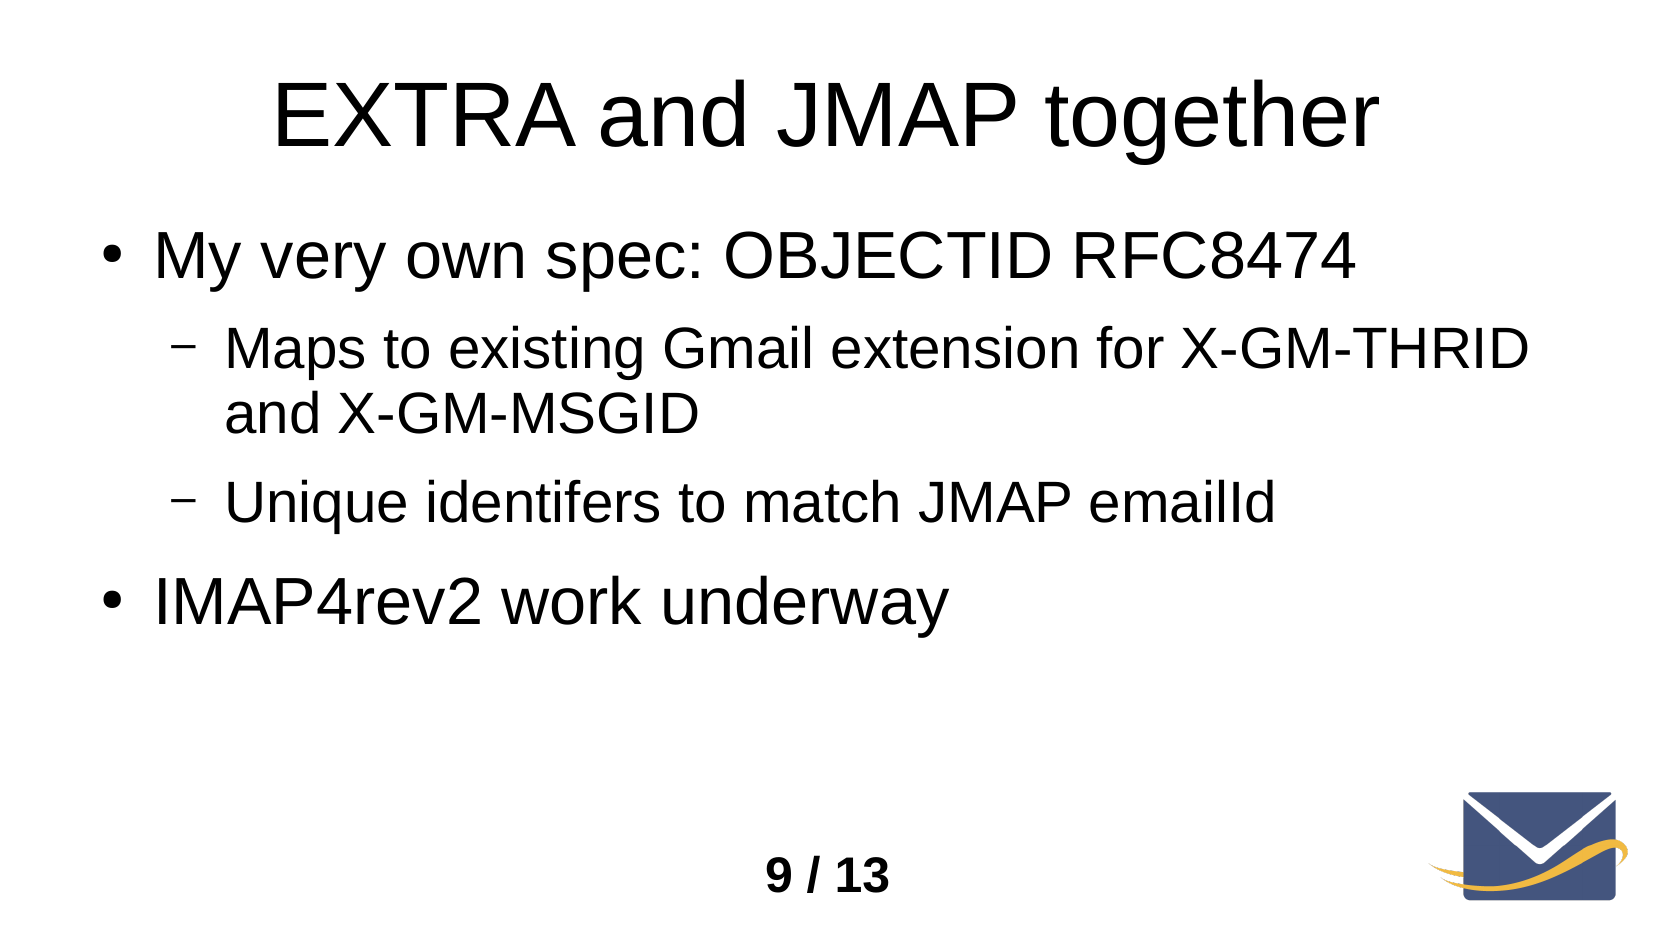

# EXTRA and JMAP together
My very own spec: OBJECTID RFC8474
Maps to existing Gmail extension for X-GM-THRID and X-GM-MSGID
Unique identifers to match JMAP emailId
IMAP4rev2 work underway